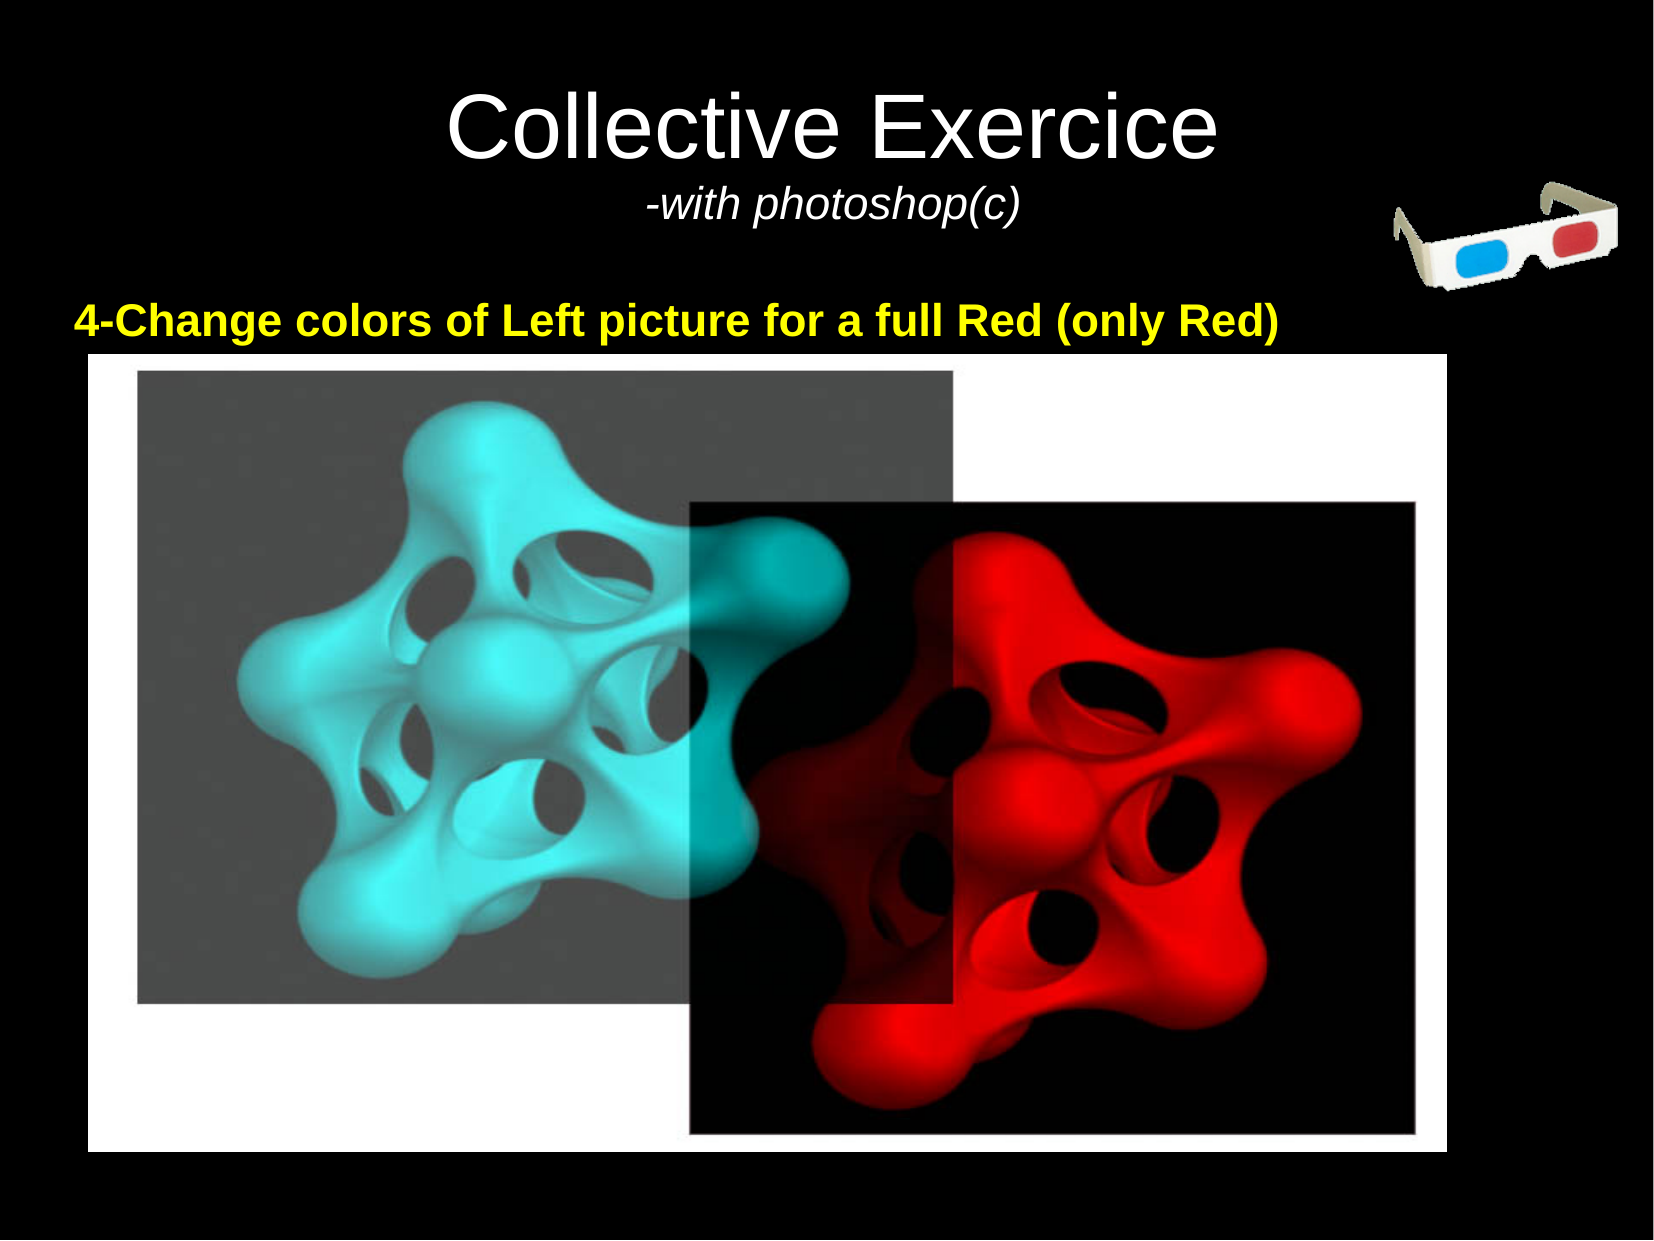

# Collective Exercice -with photoshop(c)
4-Change colors of Left picture for a full Red (only Red)